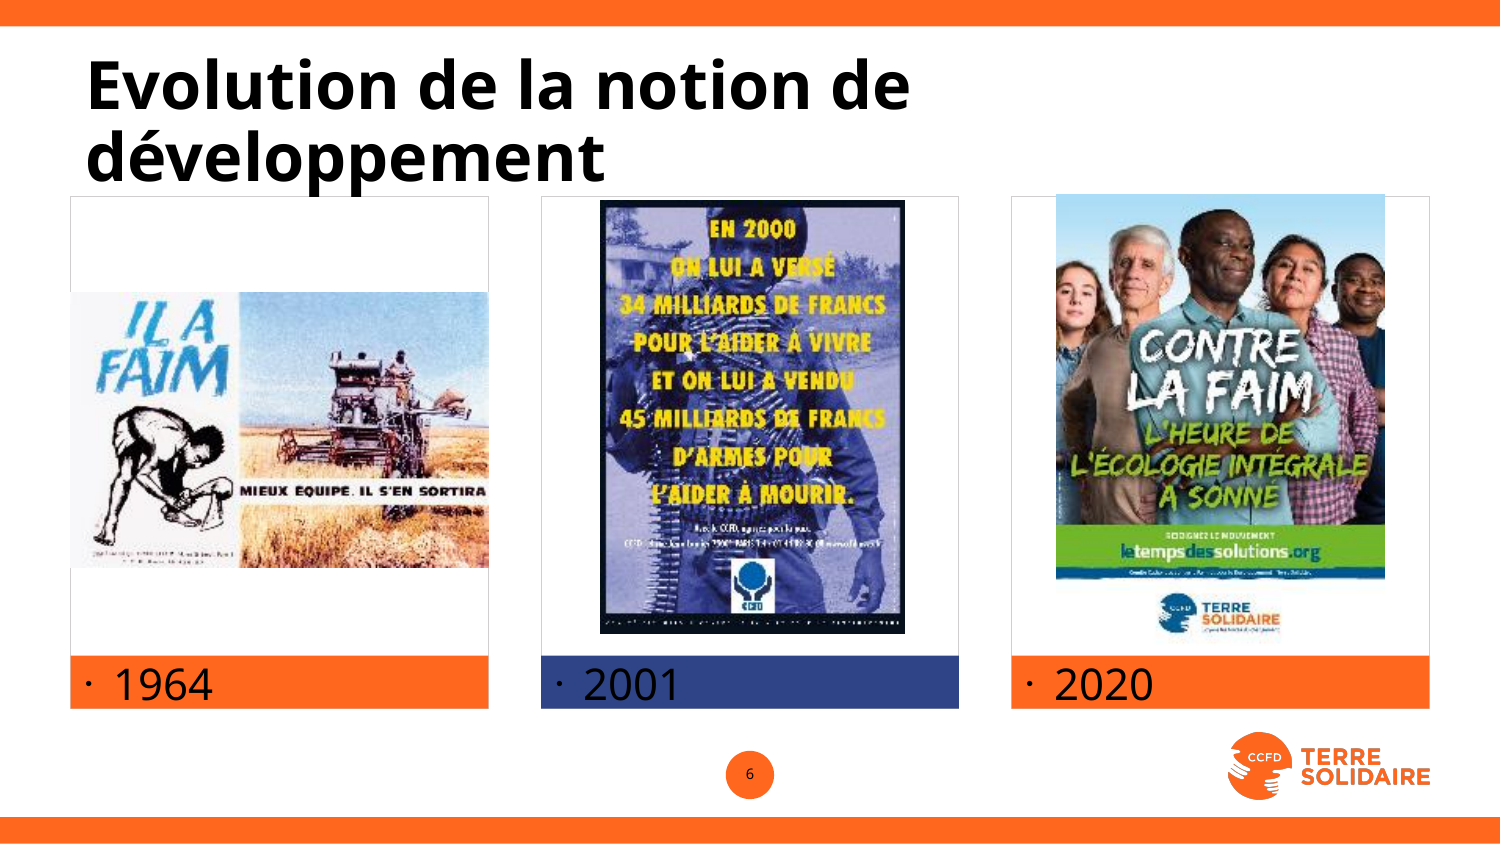

# Evolution de la notion de développement
1964
2001
2020